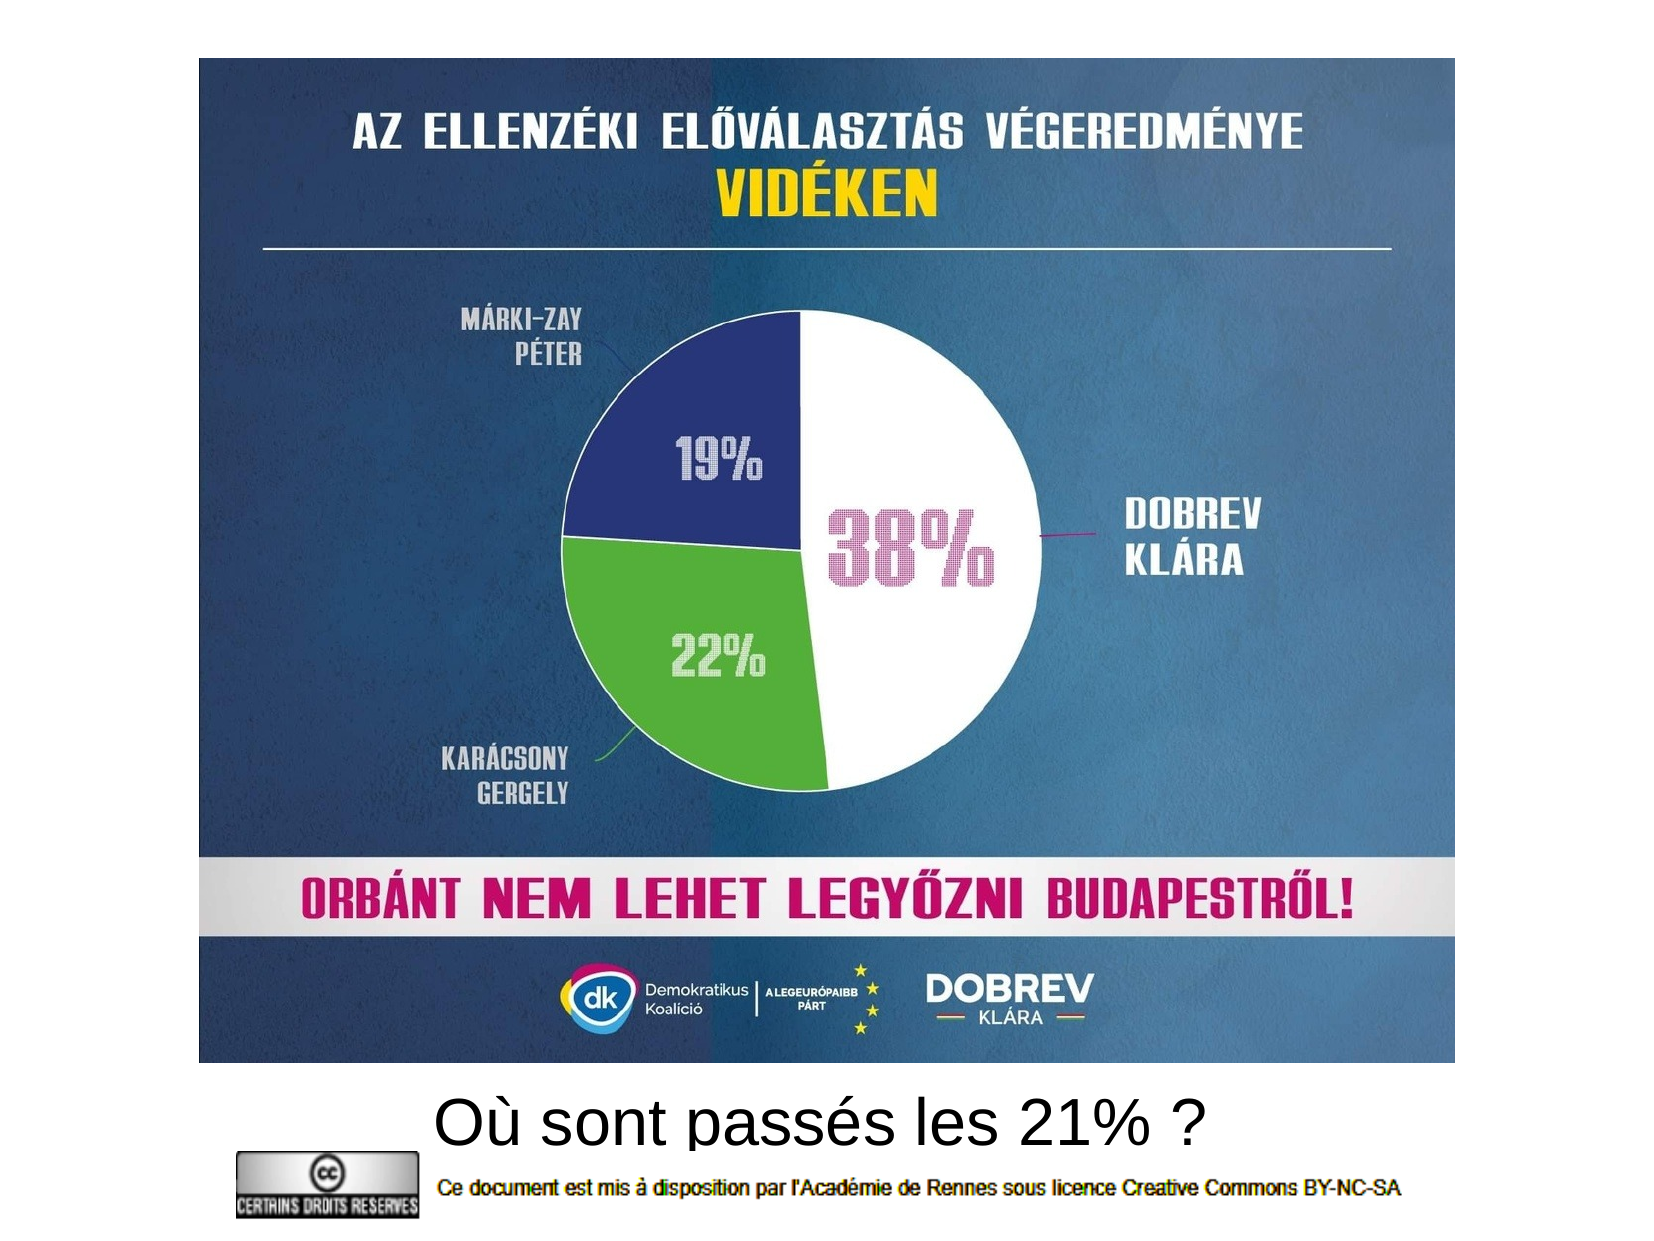

# Où sont passés les 21% ?